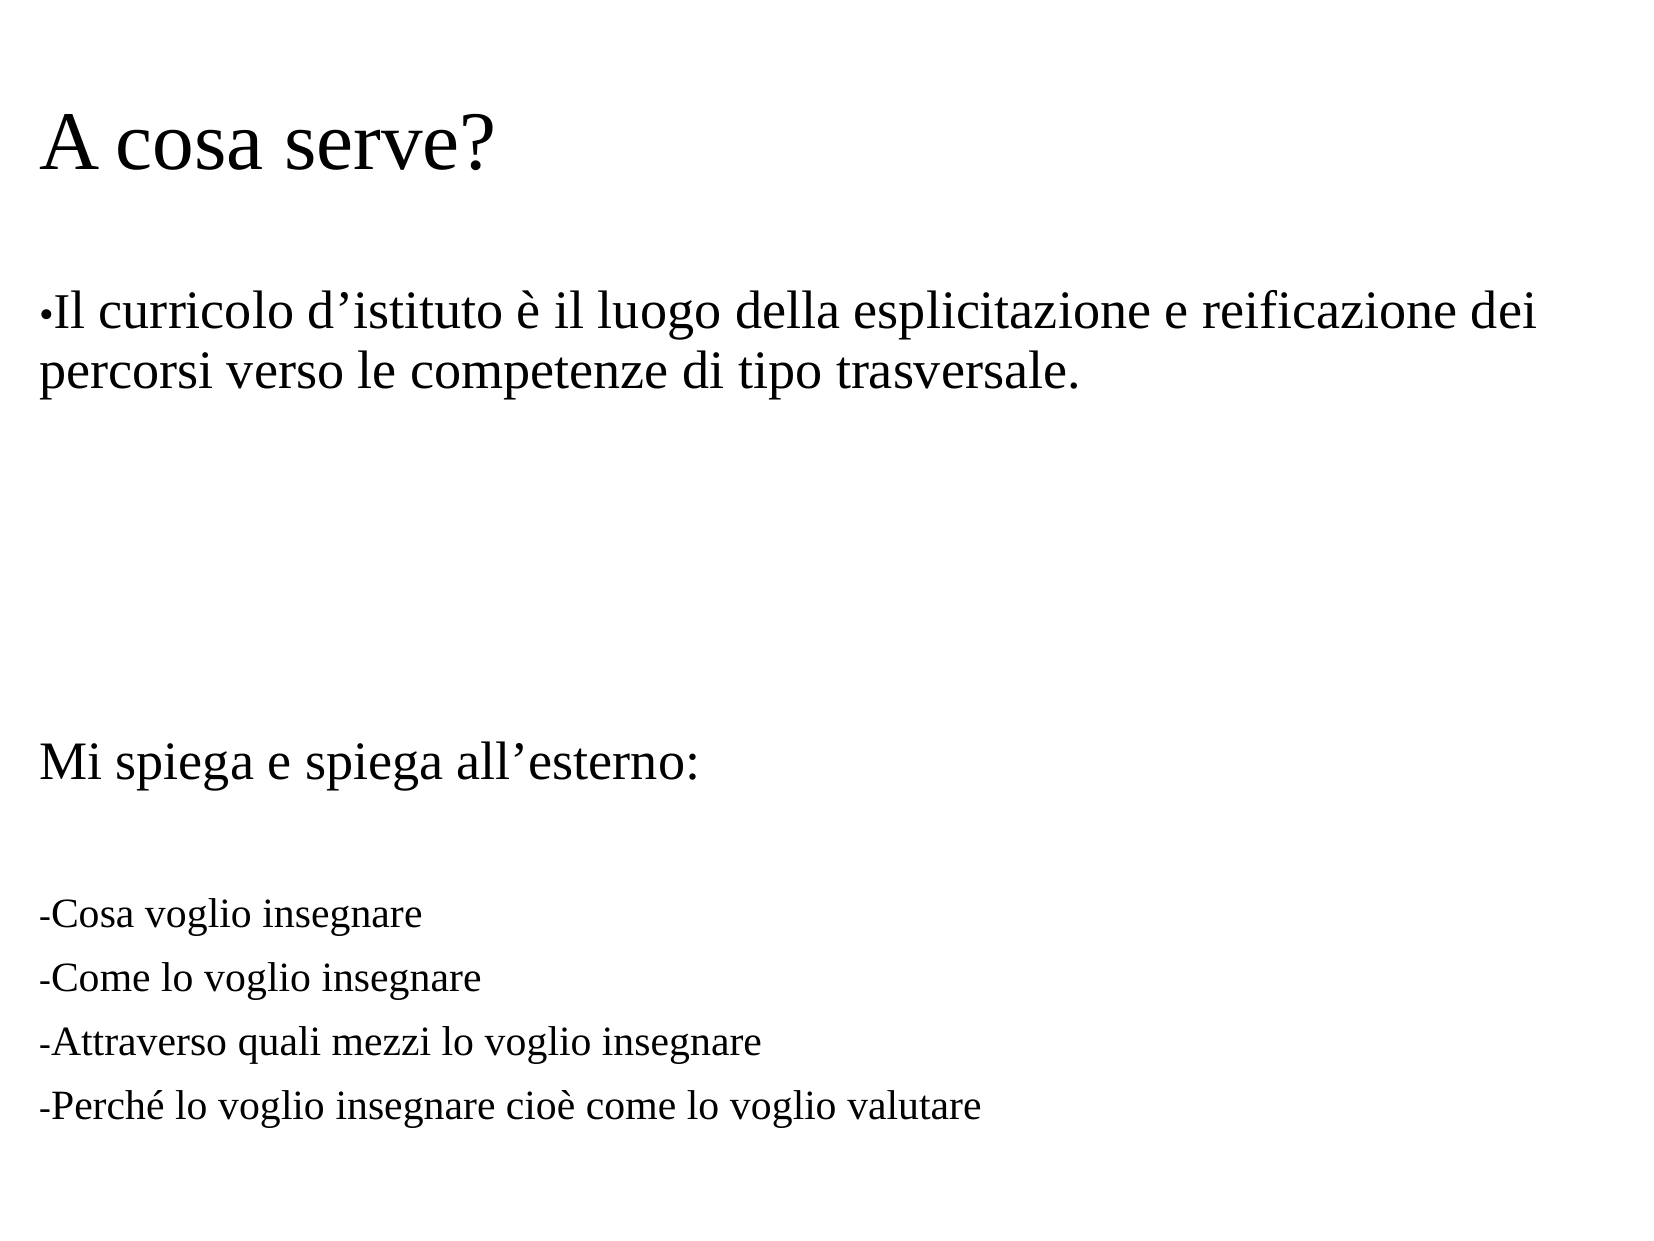

A cosa serve?
•Il curricolo d’istituto è il luogo della esplicitazione e reificazione dei percorsi verso le competenze di tipo trasversale.
Mi spiega e spiega all’esterno:
-Cosa voglio insegnare
-Come lo voglio insegnare
-Attraverso quali mezzi lo voglio insegnare
-Perché lo voglio insegnare cioè come lo voglio valutare